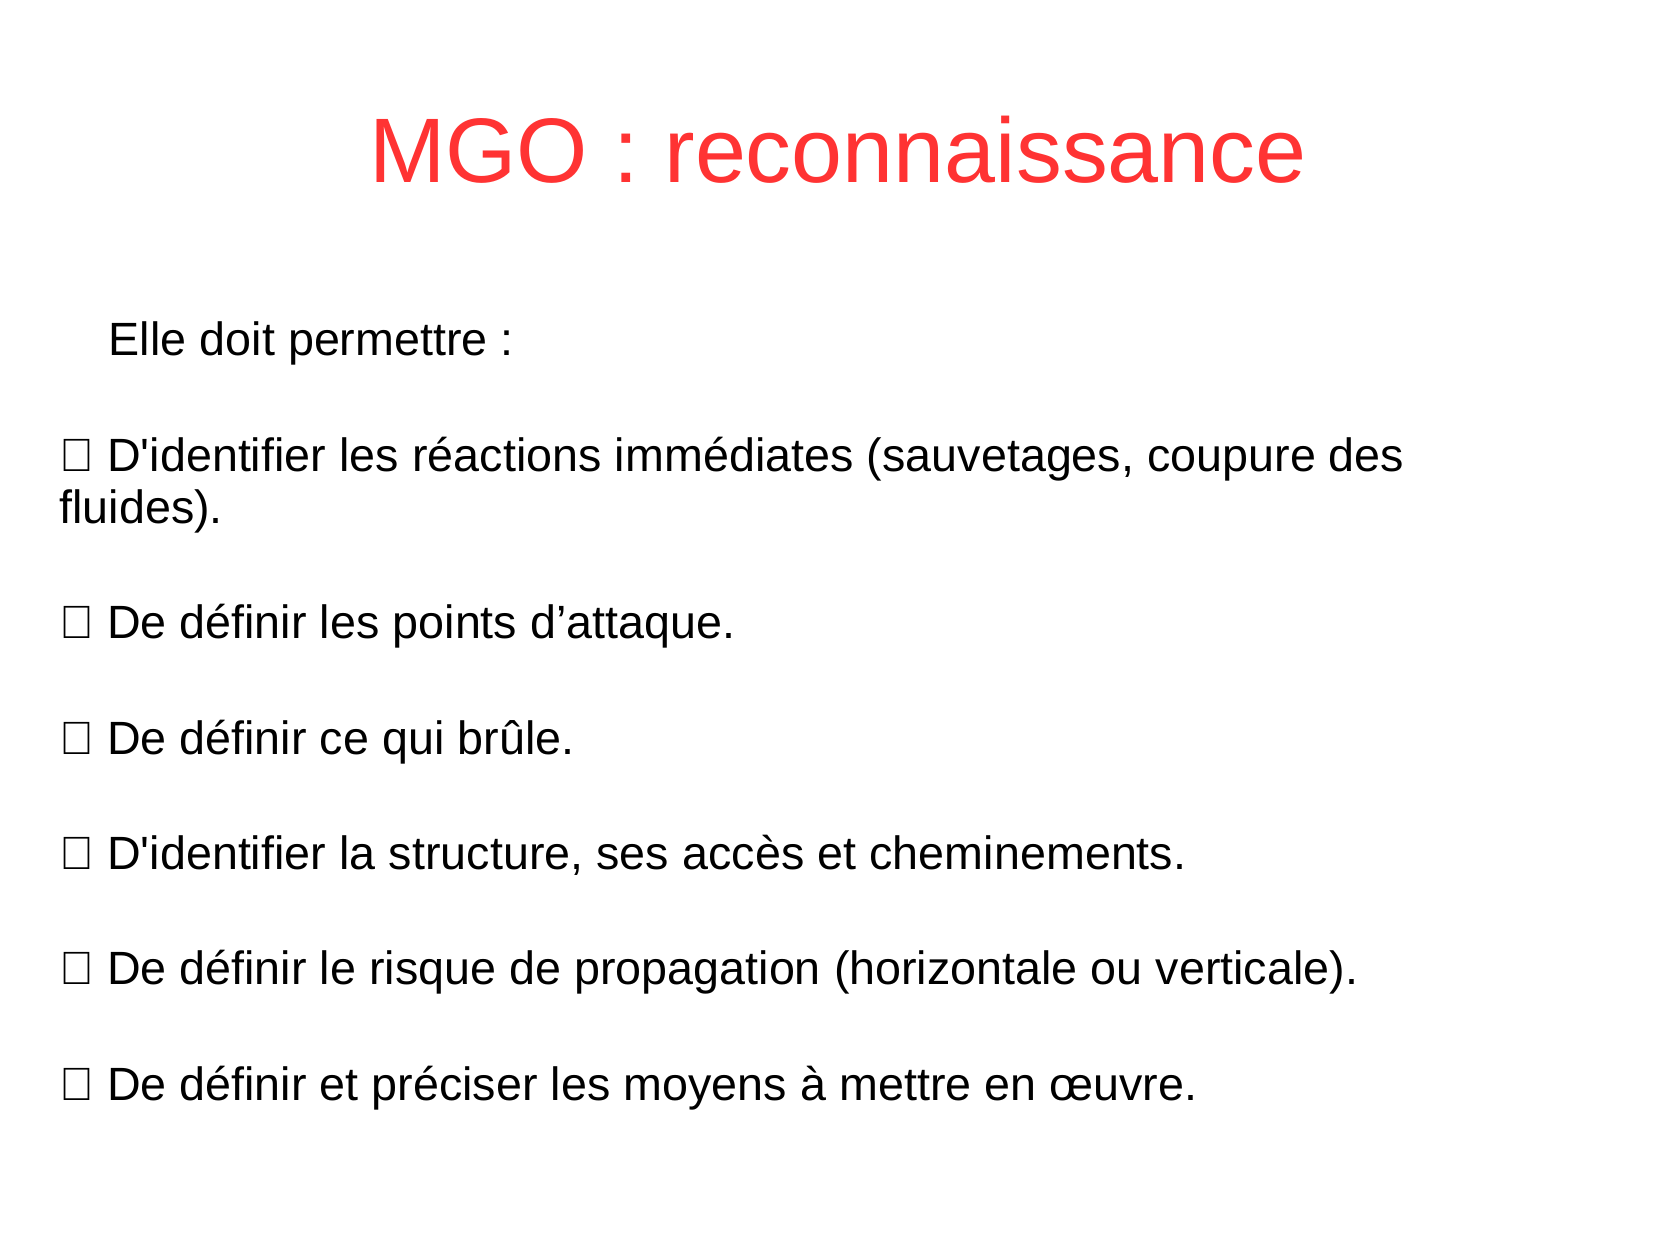

# MGO : reconnaissance
Elle doit permettre :
 D'identifier les réactions immédiates (sauvetages, coupure des fluides).
 De définir les points d’attaque.
 De définir ce qui brûle.
 D'identifier la structure, ses accès et cheminements.
 De définir le risque de propagation (horizontale ou verticale).
 De définir et préciser les moyens à mettre en œuvre.